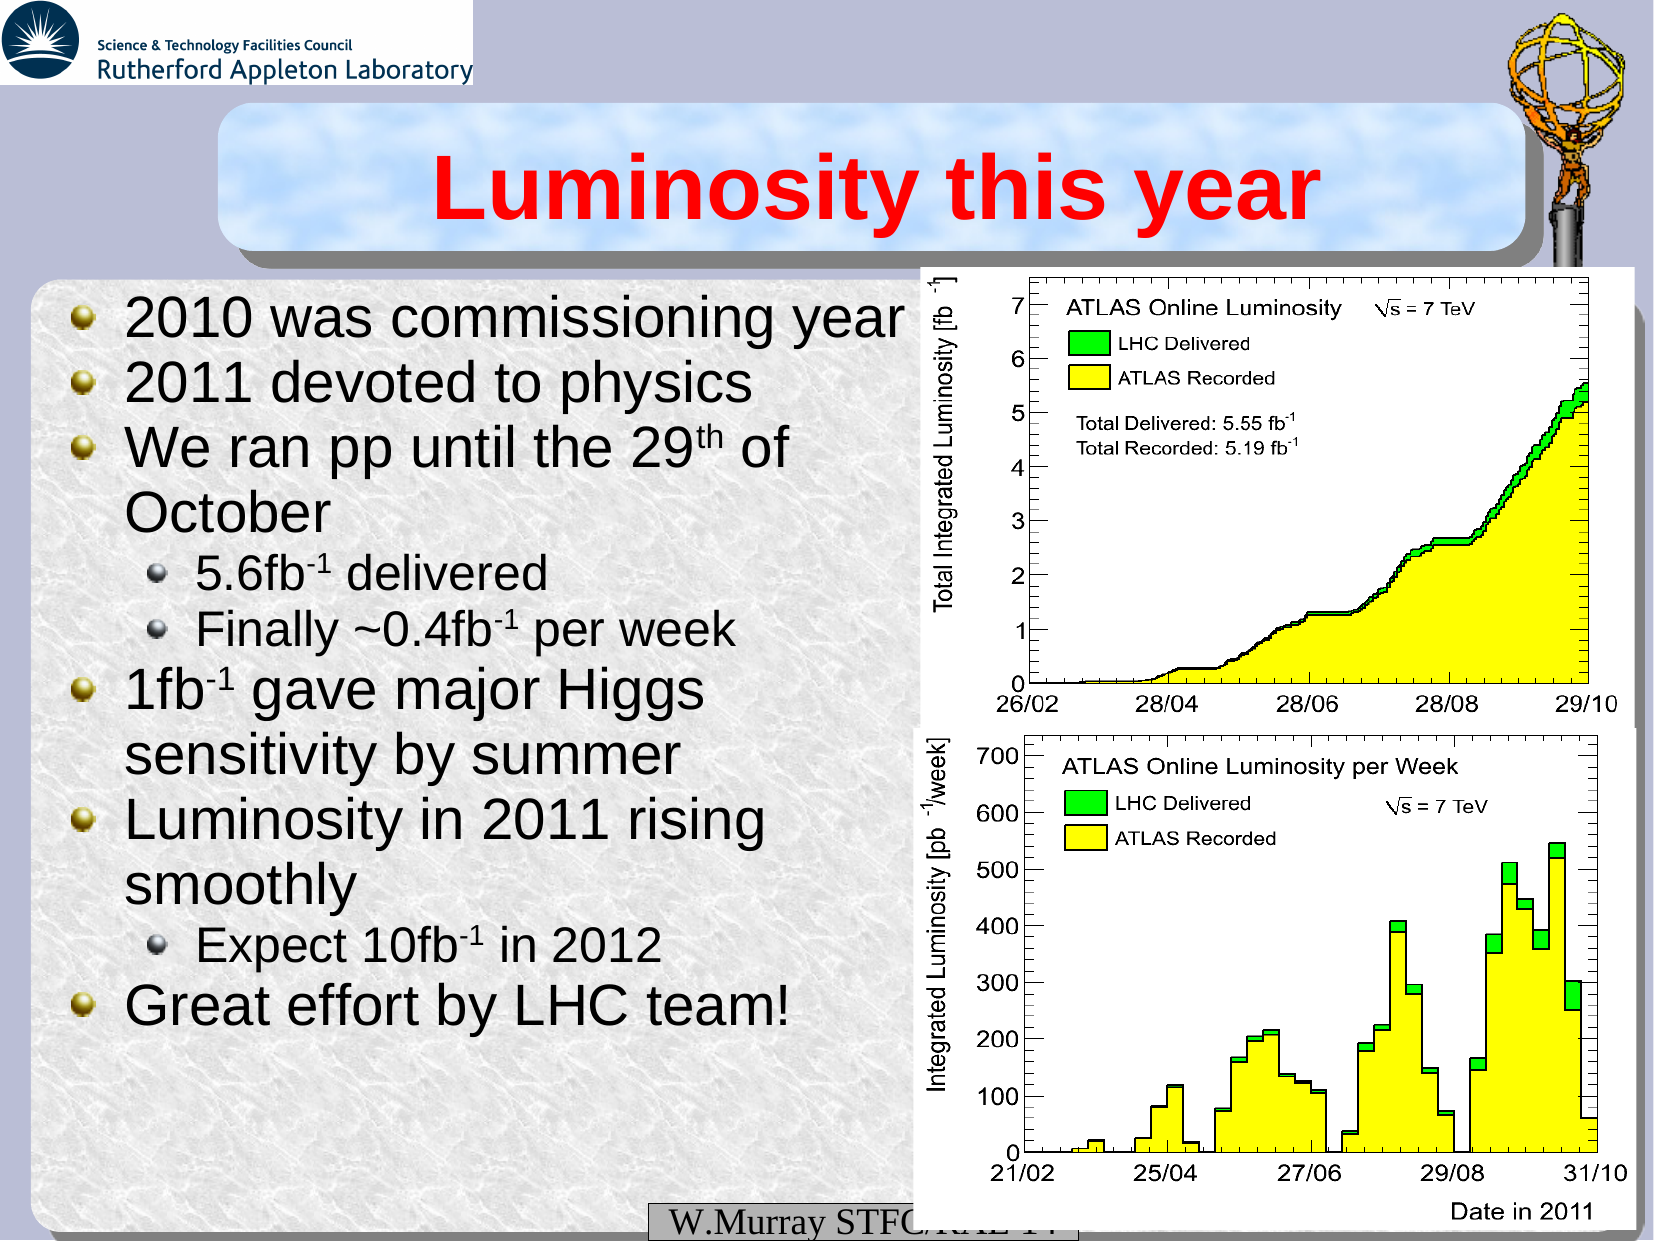

# Luminosity this year
2010 was commissioning year
2011 devoted to physics
We ran pp until the 29th of October
5.6fb-1 delivered
Finally ~0.4fb-1 per week
1fb-1 gave major Higgs sensitivity by summer
Luminosity in 2011 rising smoothly
Expect 10fb-1 in 2012
Great effort by LHC team!